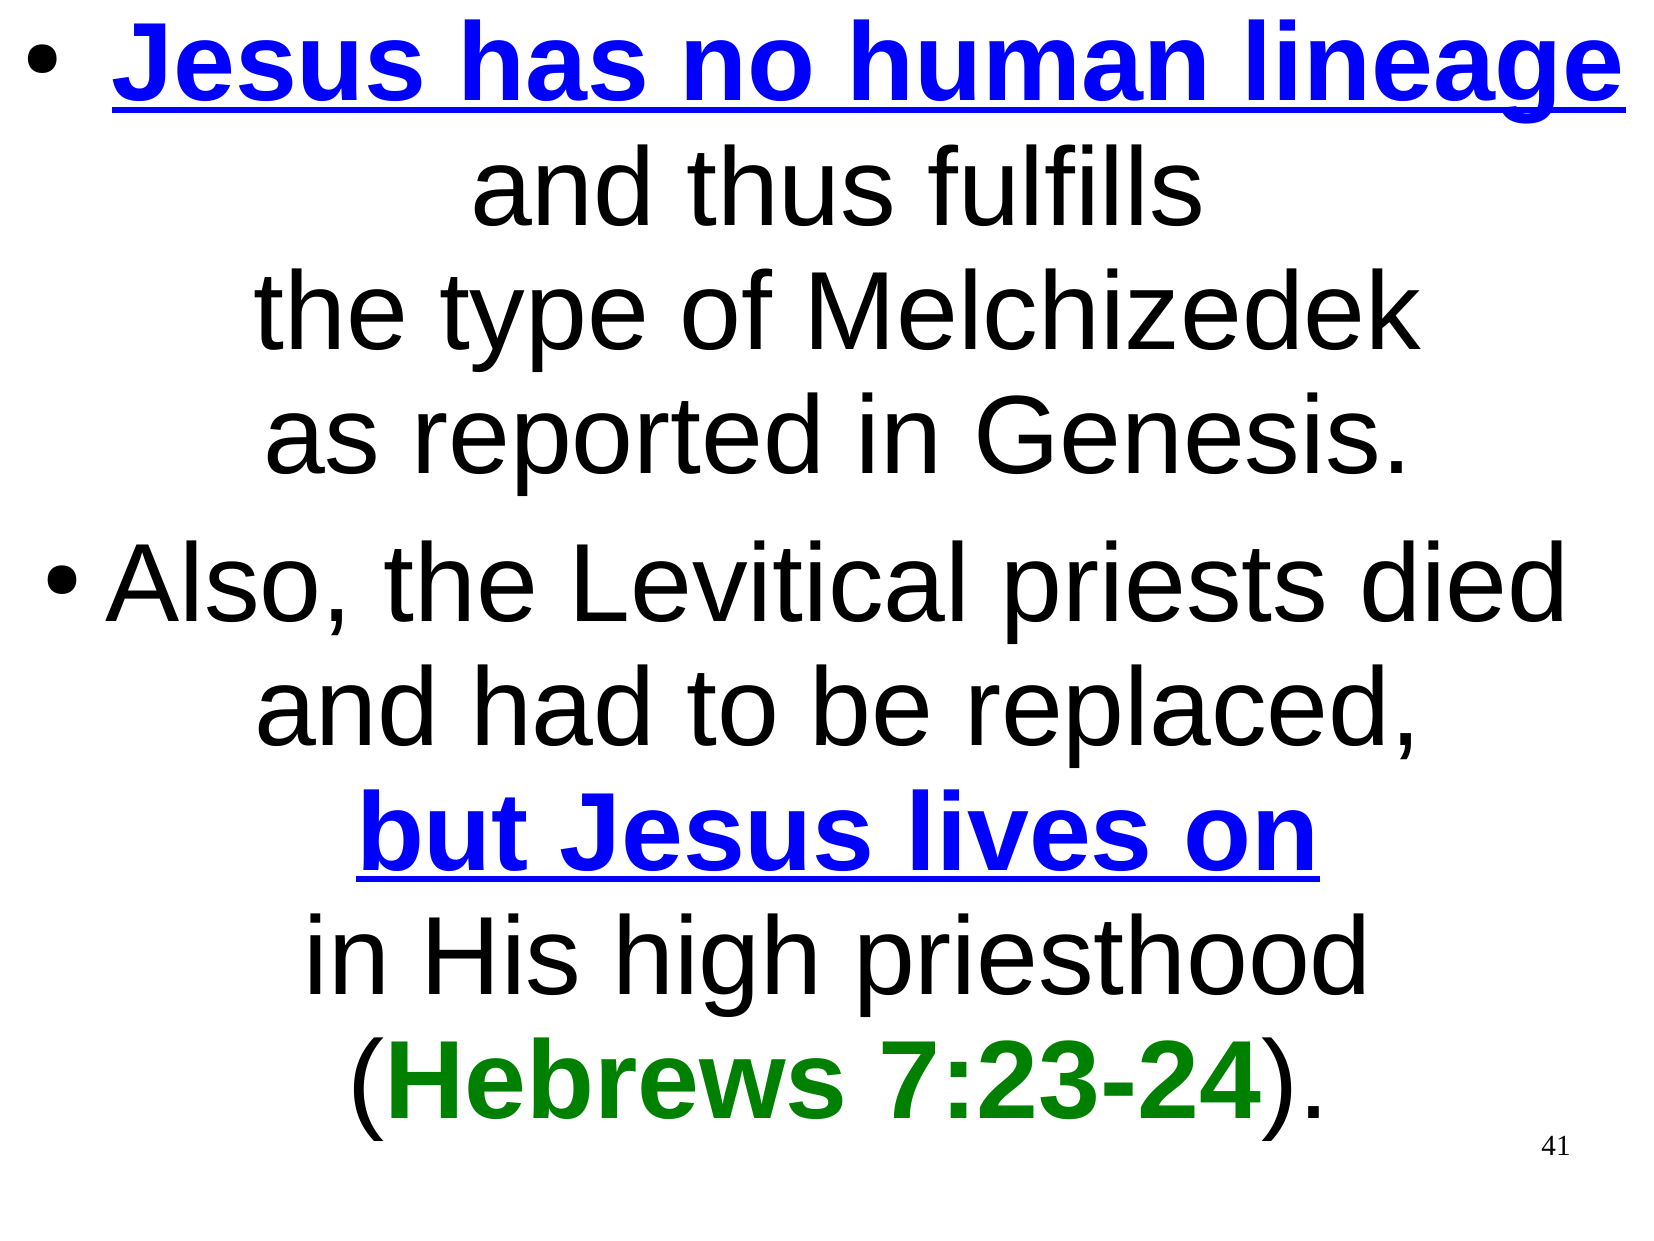

# Jesus has no human lineage and thus fulfills the type of Melchizedek as reported in Genesis.
Also, the Levitical priests died
and had to be replaced,
but Jesus lives on
in His high priesthood
(Hebrews 7:23-24).
41